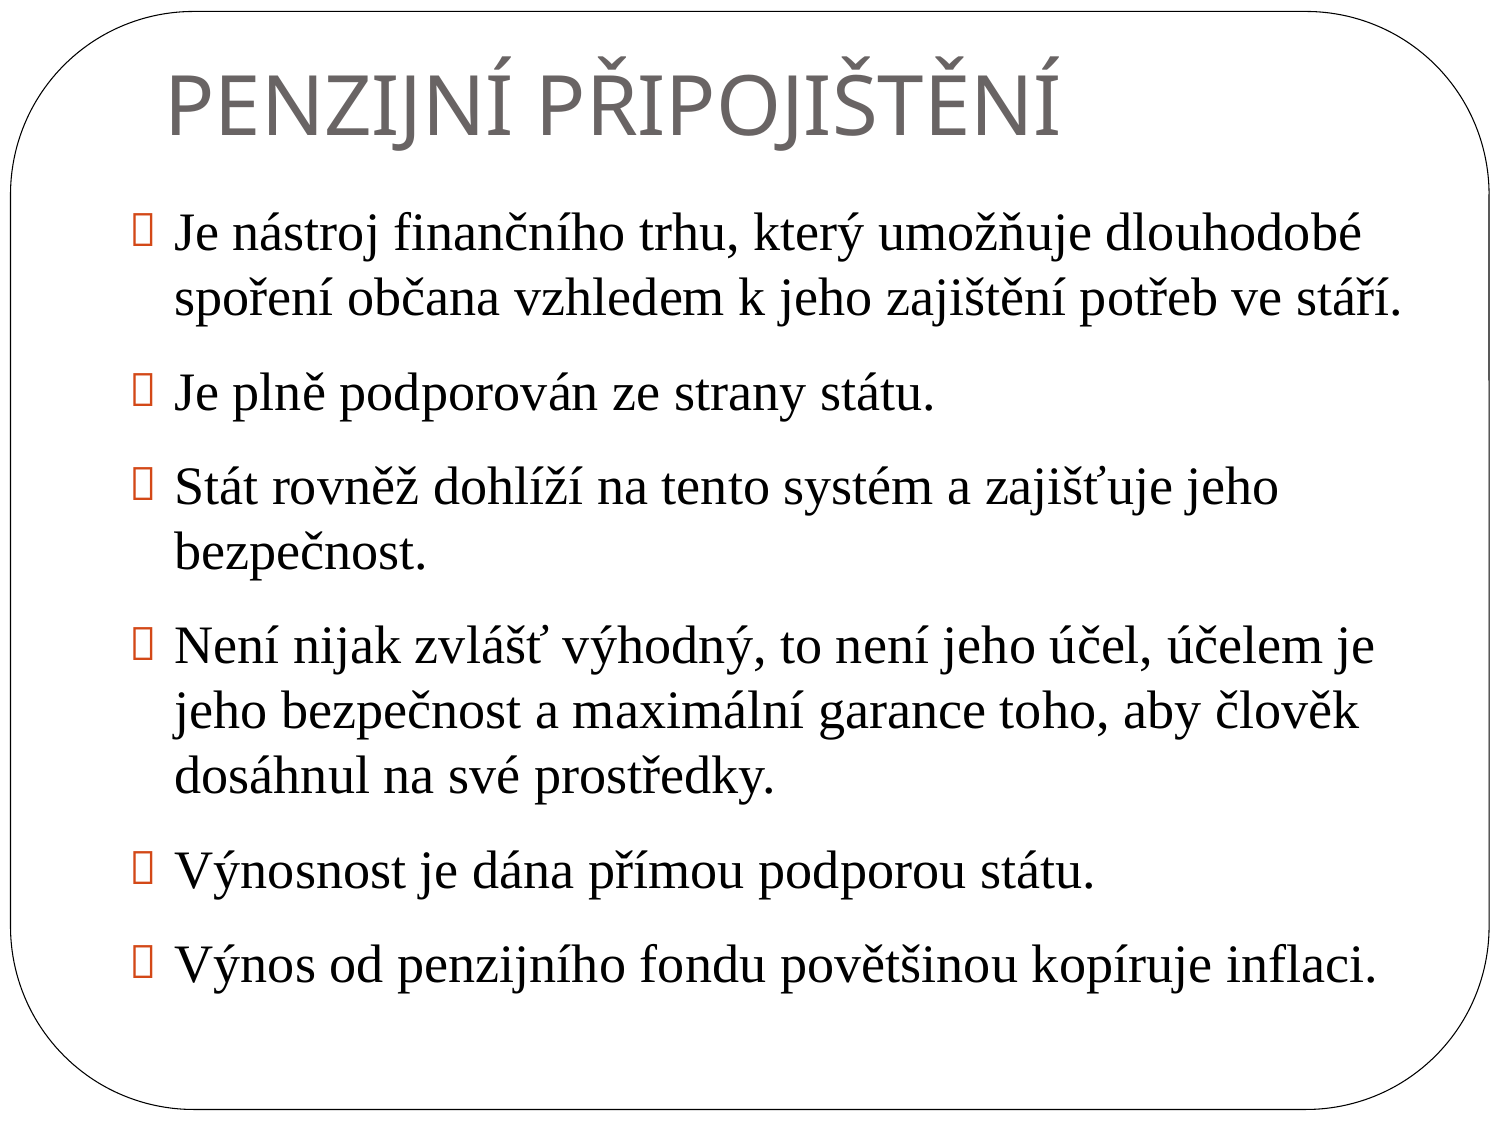

# PENZIJNÍ PŘIPOJIŠTĚNÍ
Je nástroj finančního trhu, který umožňuje dlouhodobé spoření občana vzhledem k jeho zajištění potřeb ve stáří.
Je plně podporován ze strany státu.
Stát rovněž dohlíží na tento systém a zajišťuje jeho bezpečnost.
Není nijak zvlášť výhodný, to není jeho účel, účelem je jeho bezpečnost a maximální garance toho, aby člověk dosáhnul na své prostředky.
Výnosnost je dána přímou podporou státu.
Výnos od penzijního fondu povětšinou kopíruje inflaci.